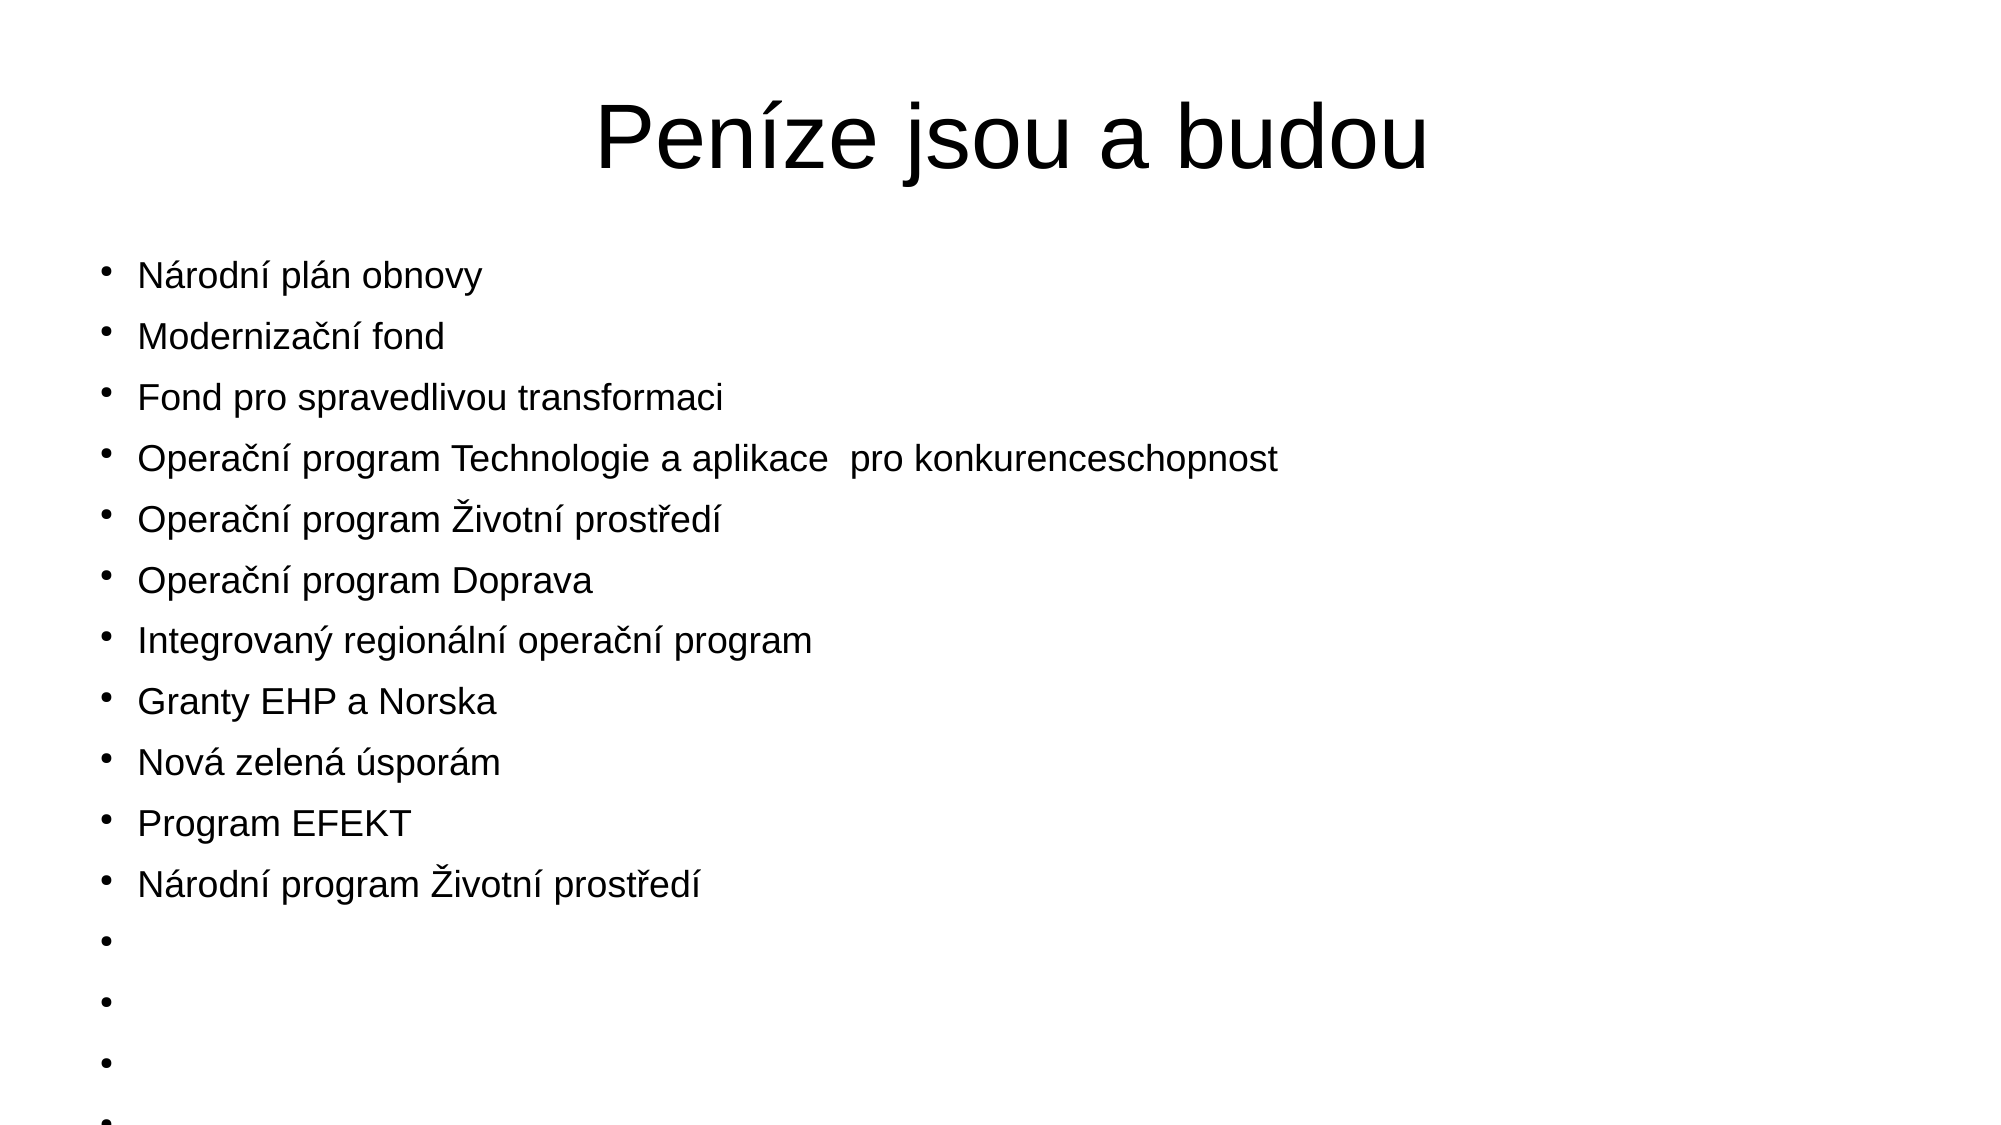

# Peníze jsou a budou
Národní plán obnovy
Modernizační fond
Fond pro spravedlivou transformaci
Operační program Technologie a aplikace pro konkurenceschopnost
Operační program Životní prostředí
Operační program Doprava
Integrovaný regionální operační program
Granty EHP a Norska
Nová zelená úsporám
Program EFEKT
Národní program Životní prostředí